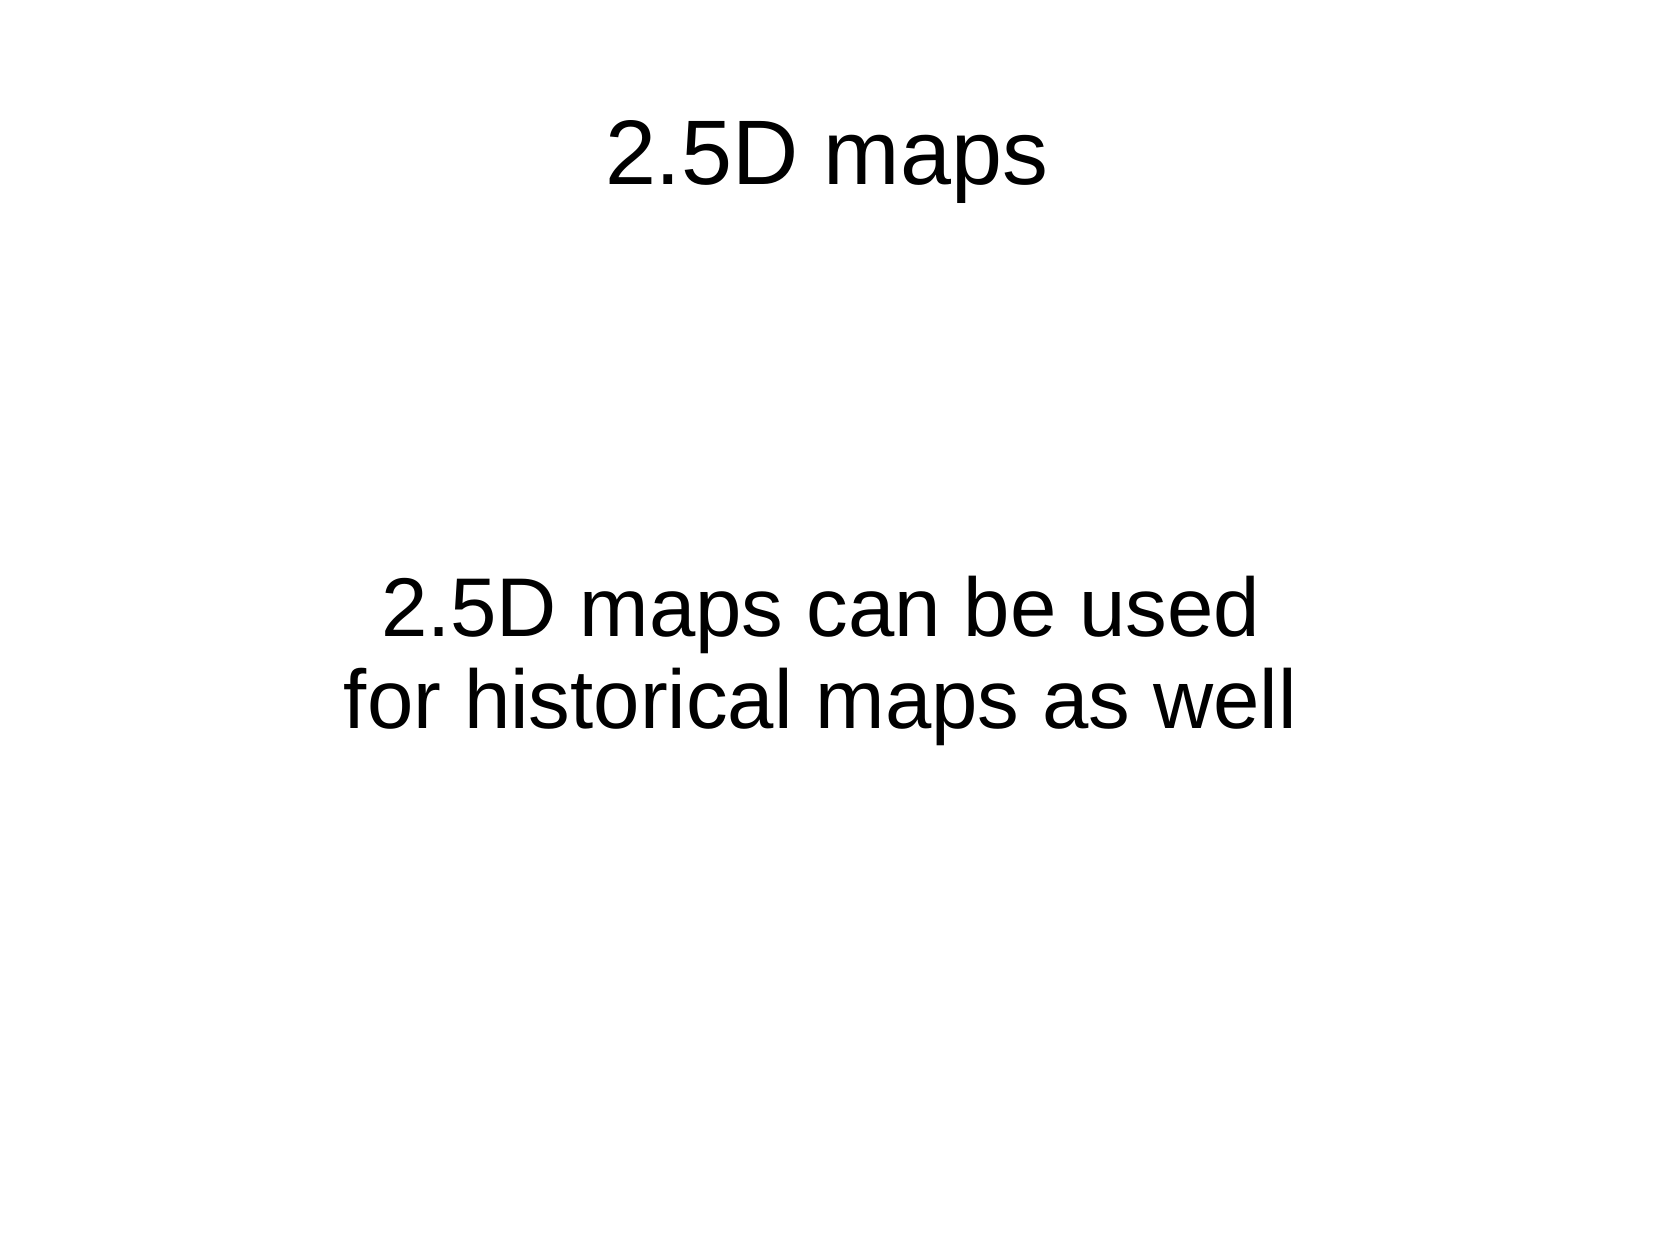

# 2.5D maps
2.5D maps can be used
for historical maps as well